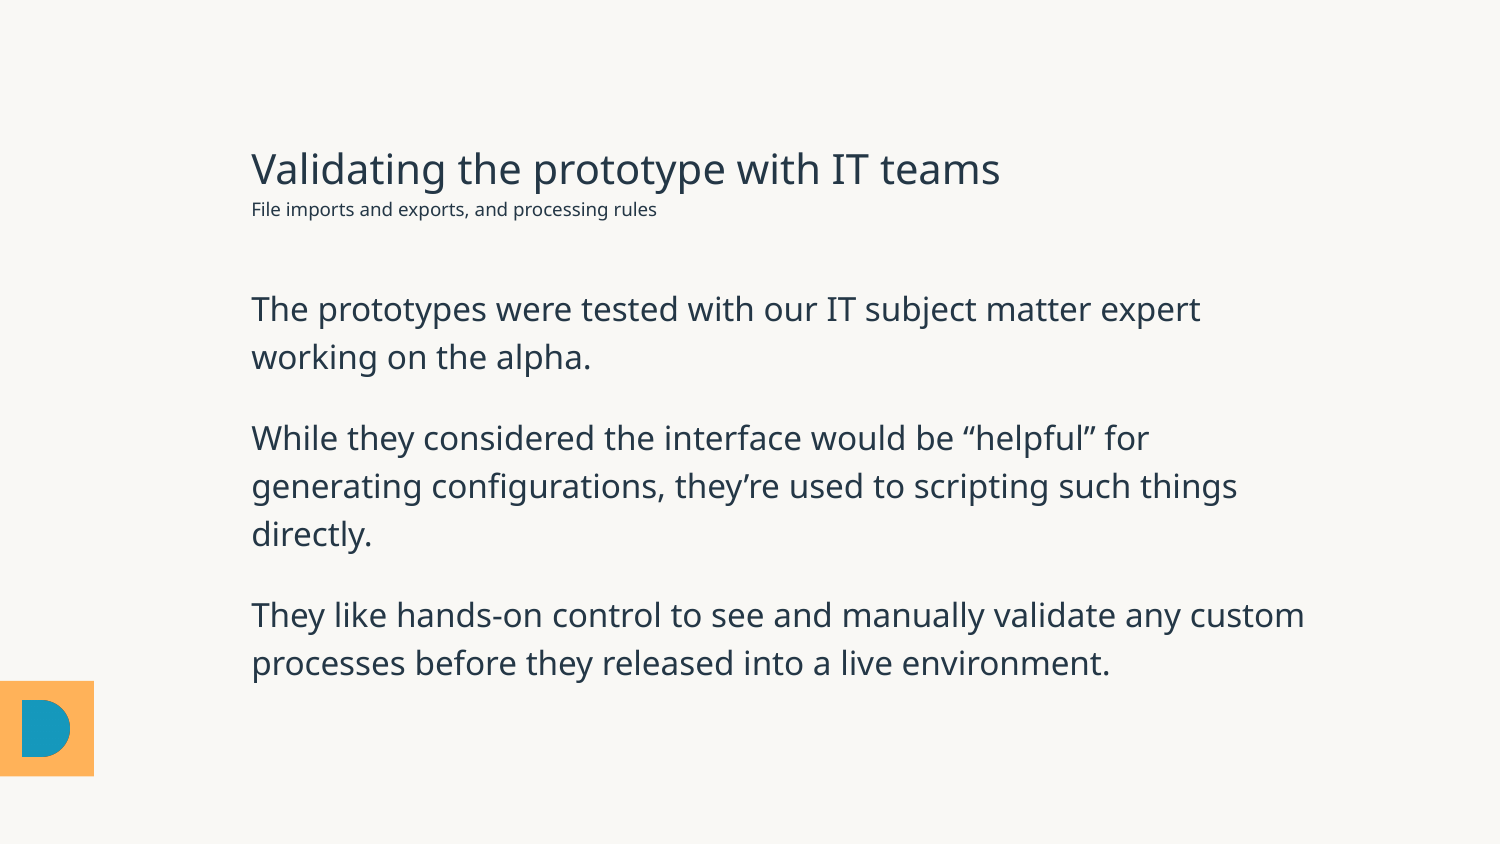

# Validating the prototype with IT teams File imports and exports, and processing rules
The prototypes were tested with our IT subject matter expert working on the alpha.
While they considered the interface would be “helpful” for generating configurations, they’re used to scripting such things directly.
They like hands-on control to see and manually validate any custom processes before they released into a live environment.